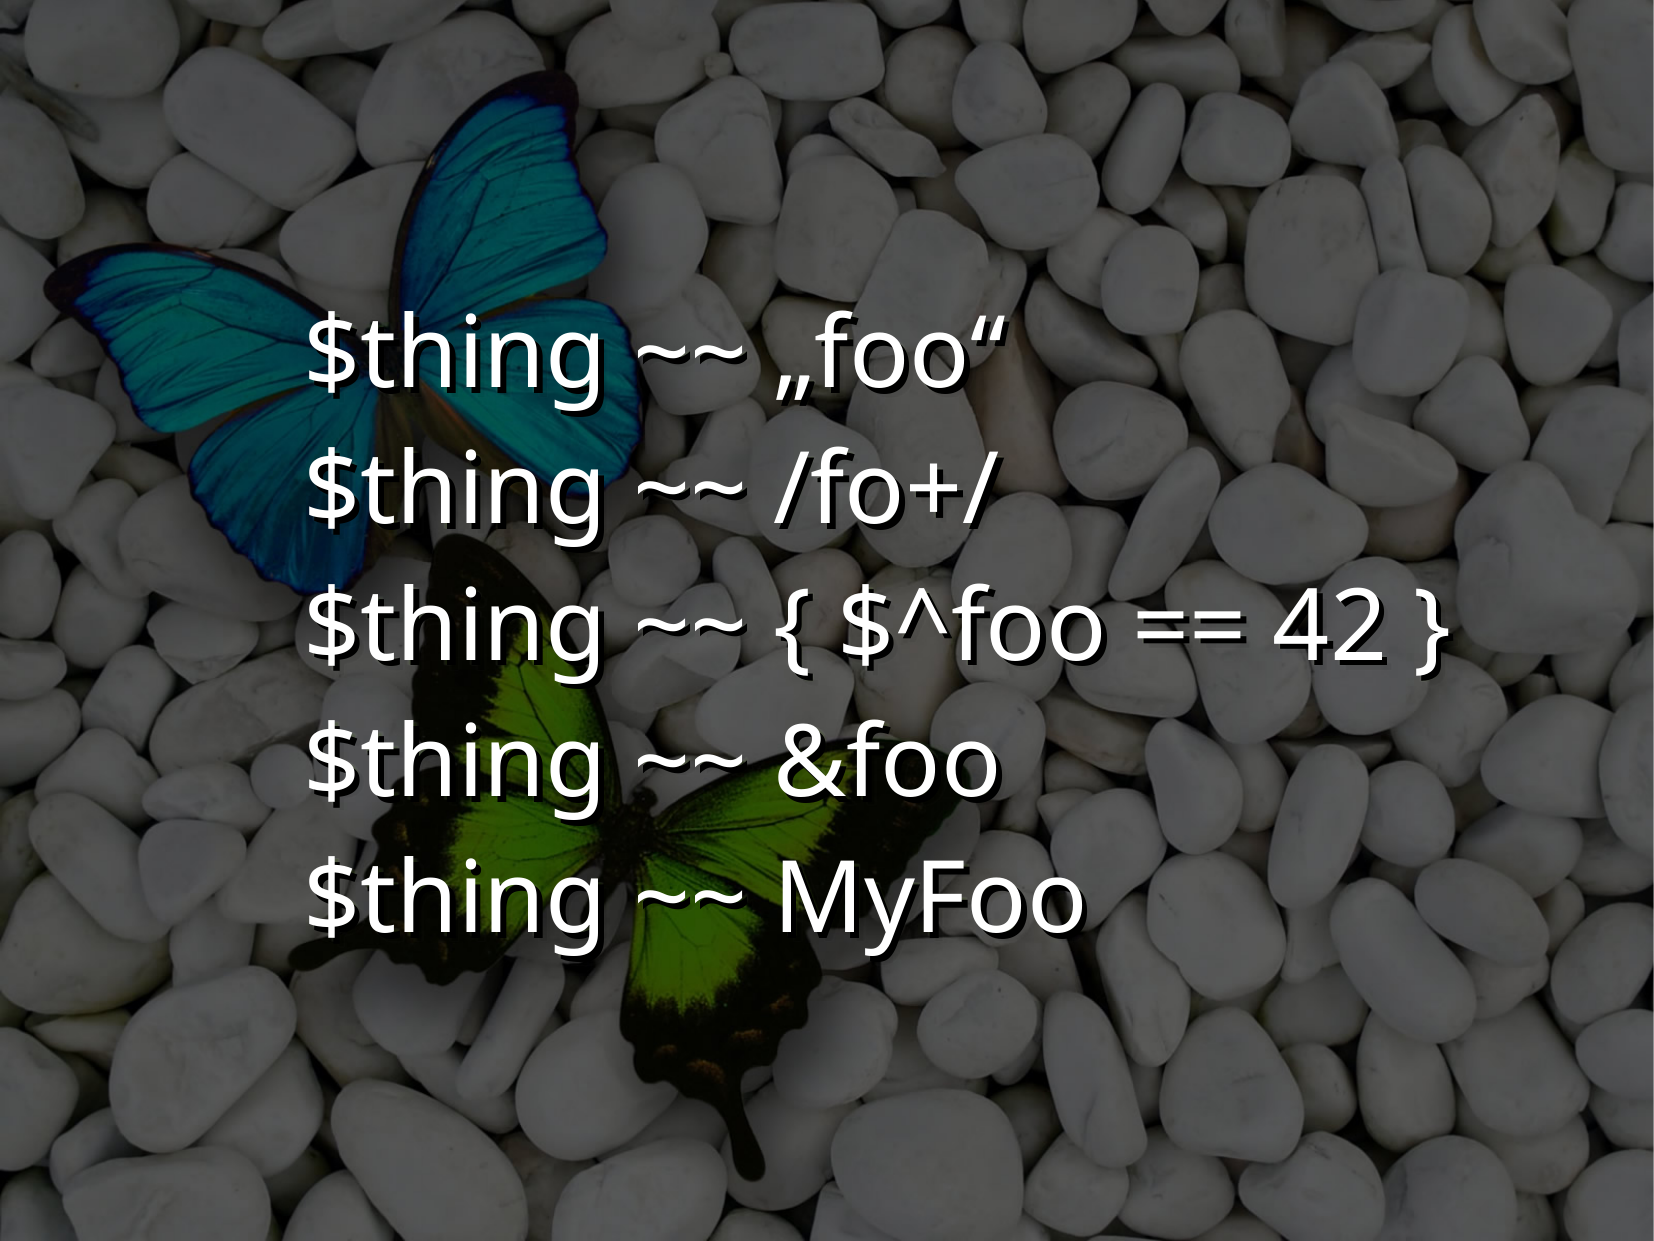

#
$thing ~~ „foo“
$thing ~~ /fo+/
$thing ~~ { $^foo == 42 }
$thing ~~ &foo
$thing ~~ MyFoo